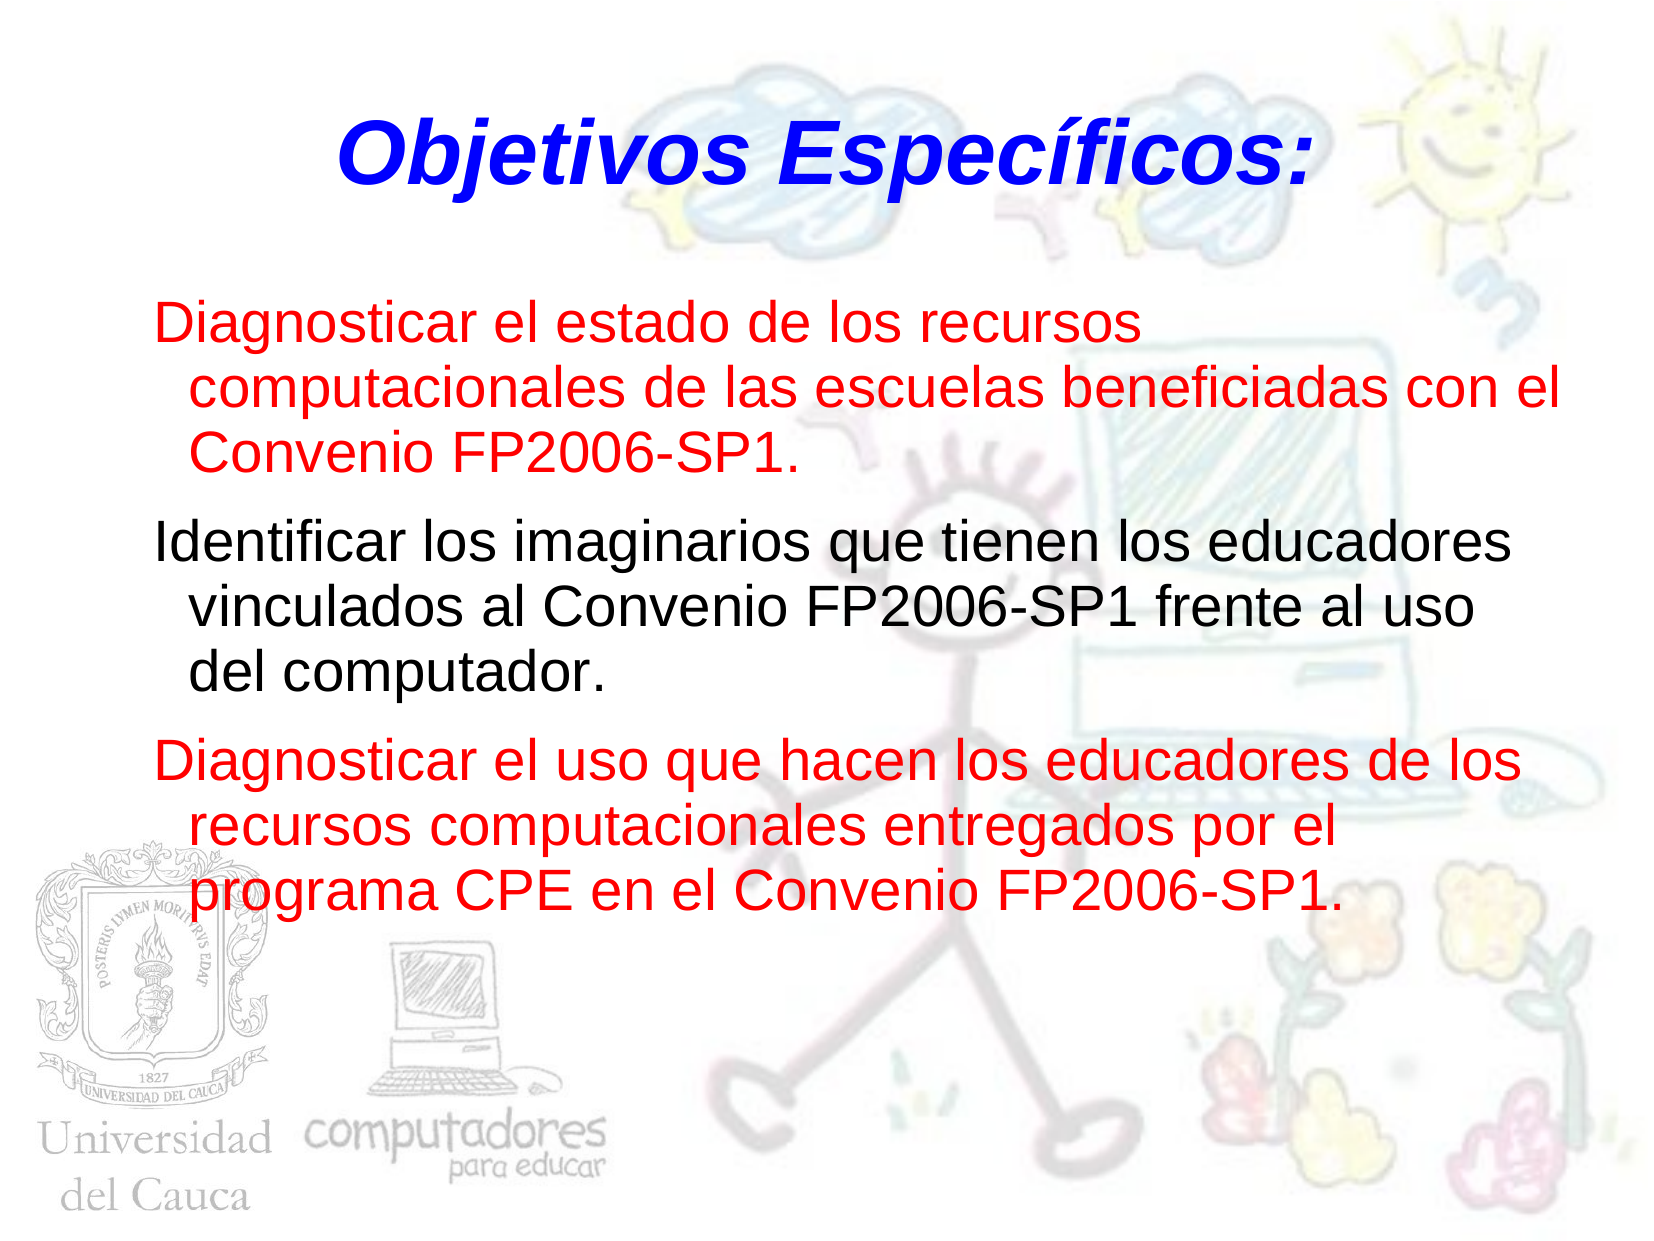

Objetivos Específicos:
# Diagnosticar el estado de los recursos computacionales de las escuelas beneficiadas con el Convenio FP2006-SP1.
Identificar los imaginarios que tienen los educadores vinculados al Convenio FP2006-SP1 frente al uso del computador.
Diagnosticar el uso que hacen los educadores de los recursos computacionales entregados por el programa CPE en el Convenio FP2006-SP1.